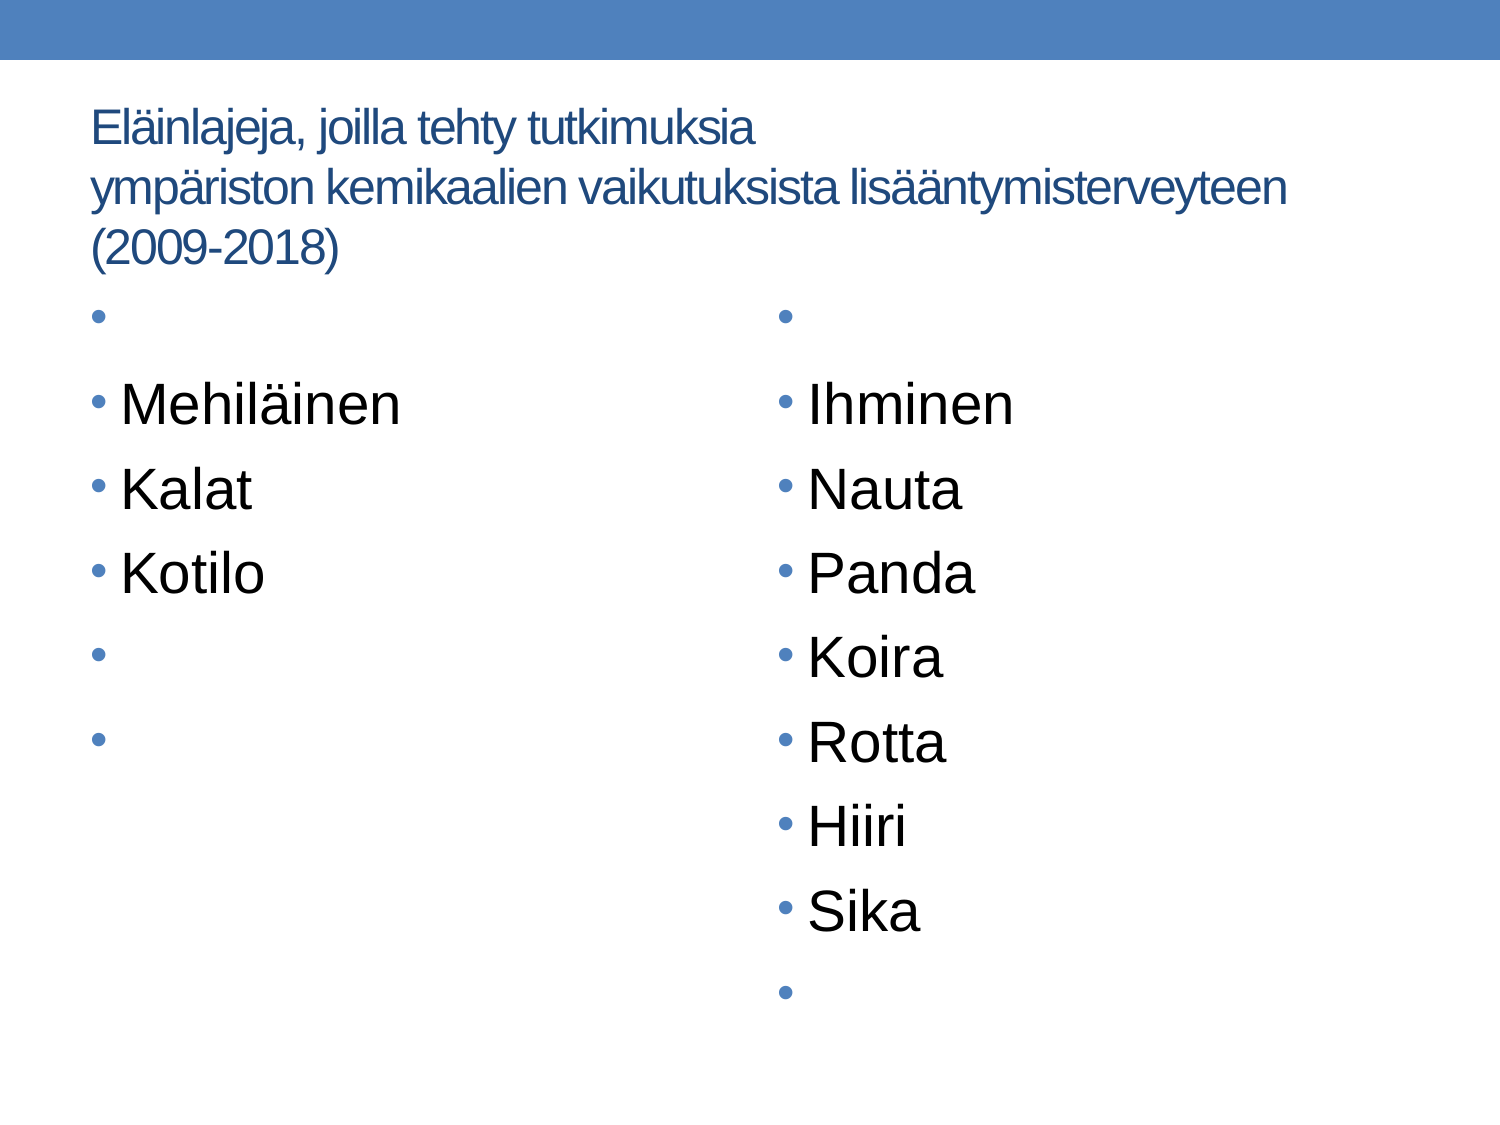

# Eläinlajeja, joilla tehty tutkimuksia ympäriston kemikaalien vaikutuksista lisääntymisterveyteen (2009-2018)
Mehiläinen
Kalat
Kotilo
Ihminen
Nauta
Panda
Koira
Rotta
Hiiri
Sika